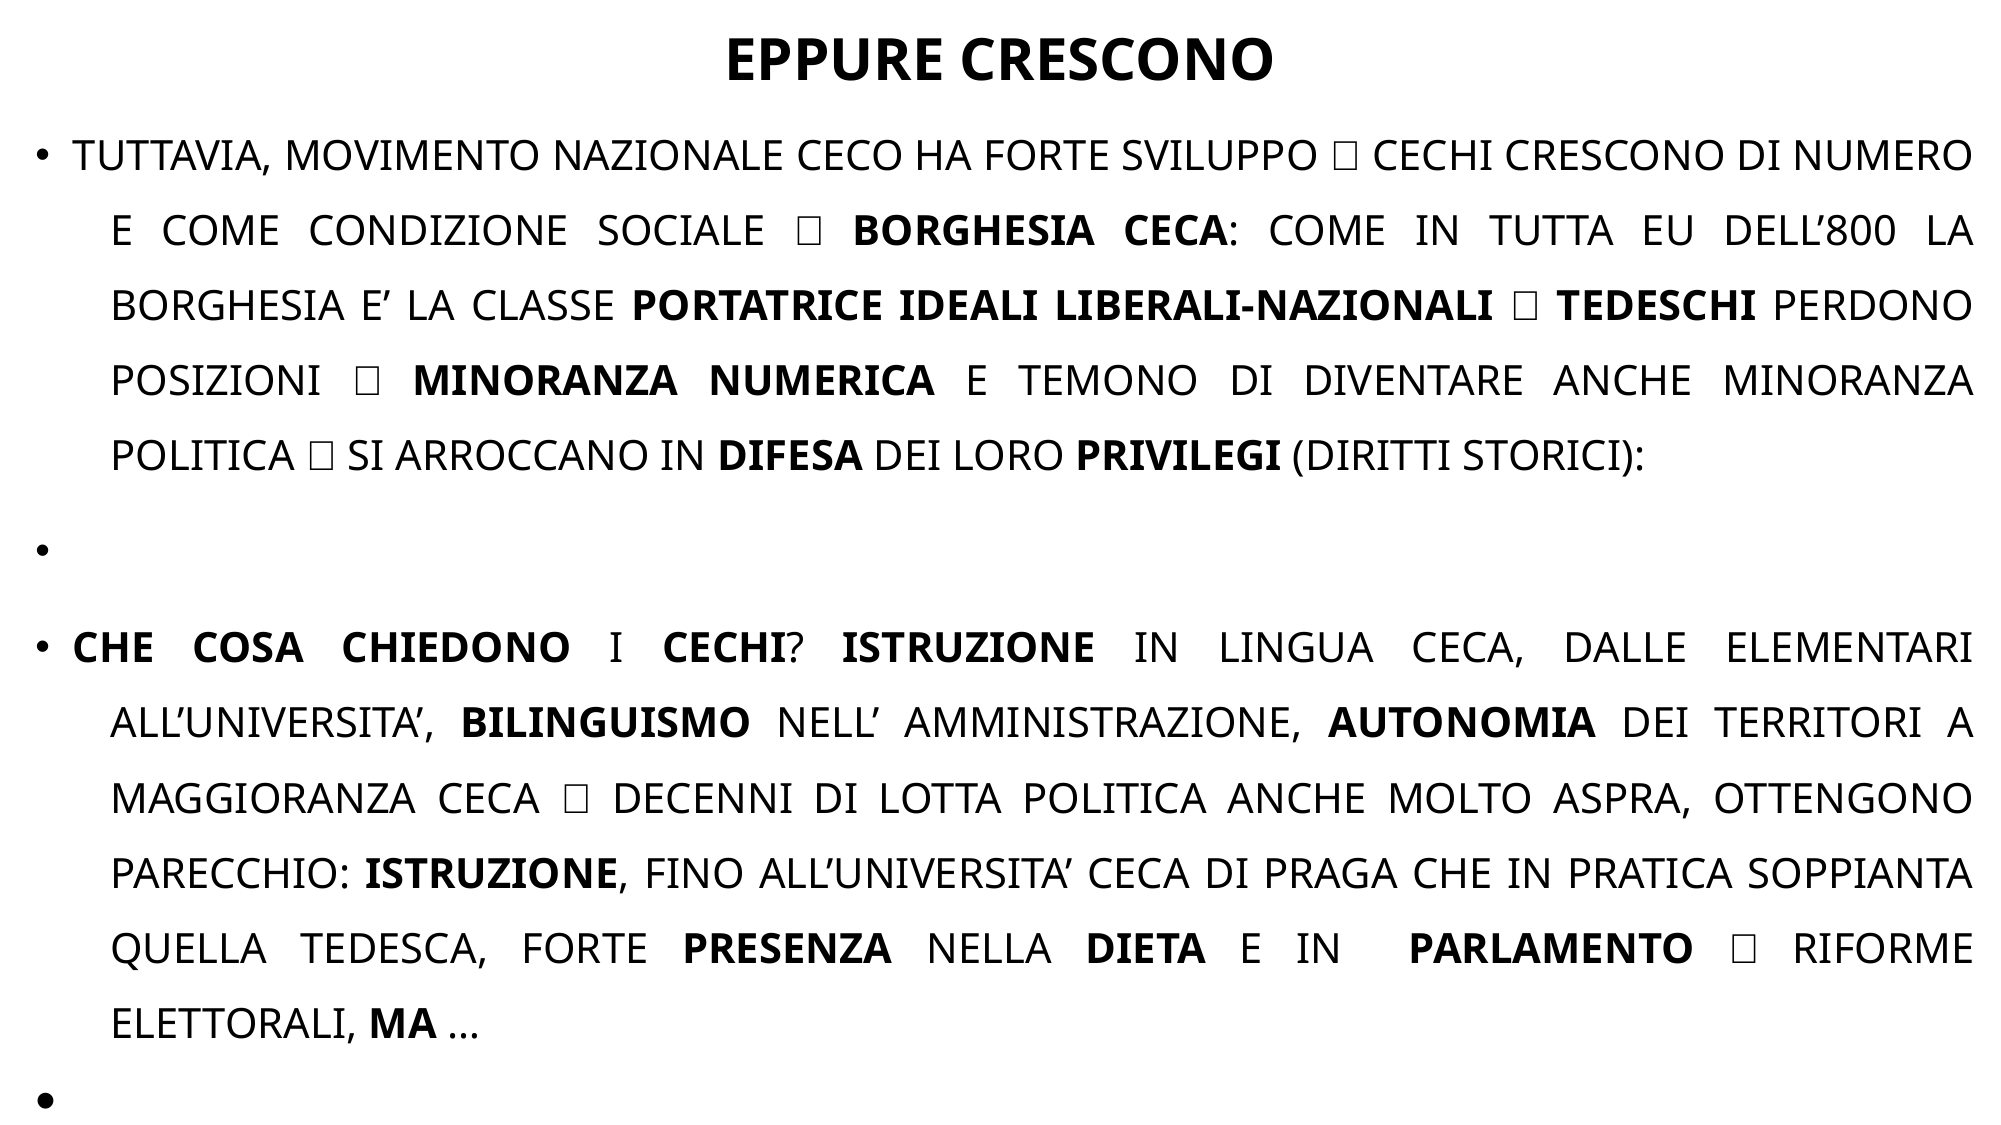

# EPPURE CRESCONO
TUTTAVIA, MOVIMENTO NAZIONALE CECO HA FORTE SVILUPPO  CECHI CRESCONO DI NUMERO E COME CONDIZIONE SOCIALE  BORGHESIA CECA: COME IN TUTTA EU DELL’800 LA BORGHESIA E’ LA CLASSE PORTATRICE IDEALI LIBERALI-NAZIONALI  TEDESCHI PERDONO POSIZIONI  MINORANZA NUMERICA E TEMONO DI DIVENTARE ANCHE MINORANZA POLITICA  SI ARROCCANO IN DIFESA DEI LORO PRIVILEGI (DIRITTI STORICI):
CHE COSA CHIEDONO I CECHI? ISTRUZIONE IN LINGUA CECA, DALLE ELEMENTARI ALL’UNIVERSITA’, BILINGUISMO NELL’ AMMINISTRAZIONE, AUTONOMIA DEI TERRITORI A MAGGIORANZA CECA  DECENNI DI LOTTA POLITICA ANCHE MOLTO ASPRA, OTTENGONO PARECCHIO: ISTRUZIONE, FINO ALL’UNIVERSITA’ CECA DI PRAGA CHE IN PRATICA SOPPIANTA QUELLA TEDESCA, FORTE PRESENZA NELLA DIETA E IN PARLAMENTO  RIFORME ELETTORALI, MA …